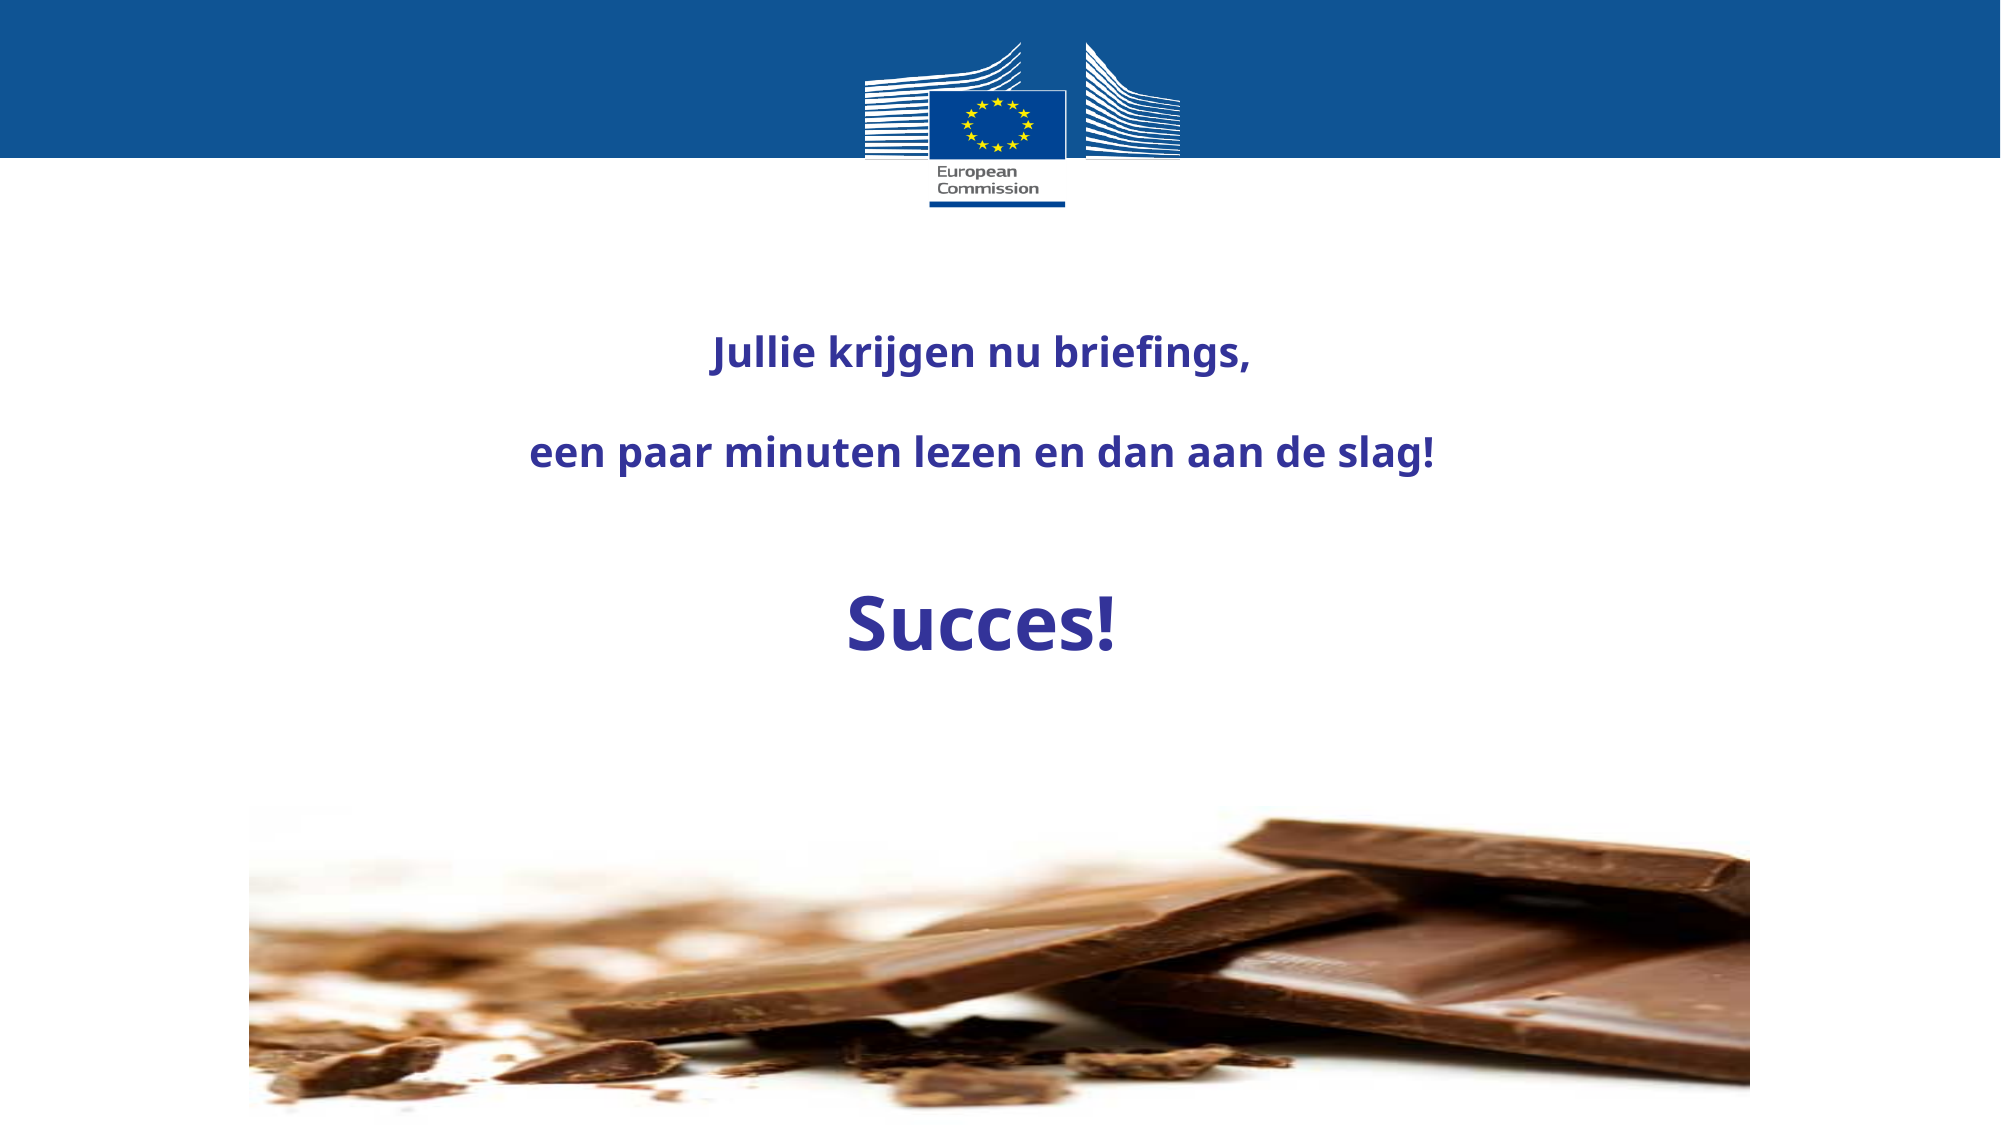

# Jullie krijgen nu briefings, een paar minuten lezen en dan aan de slag! Succes!